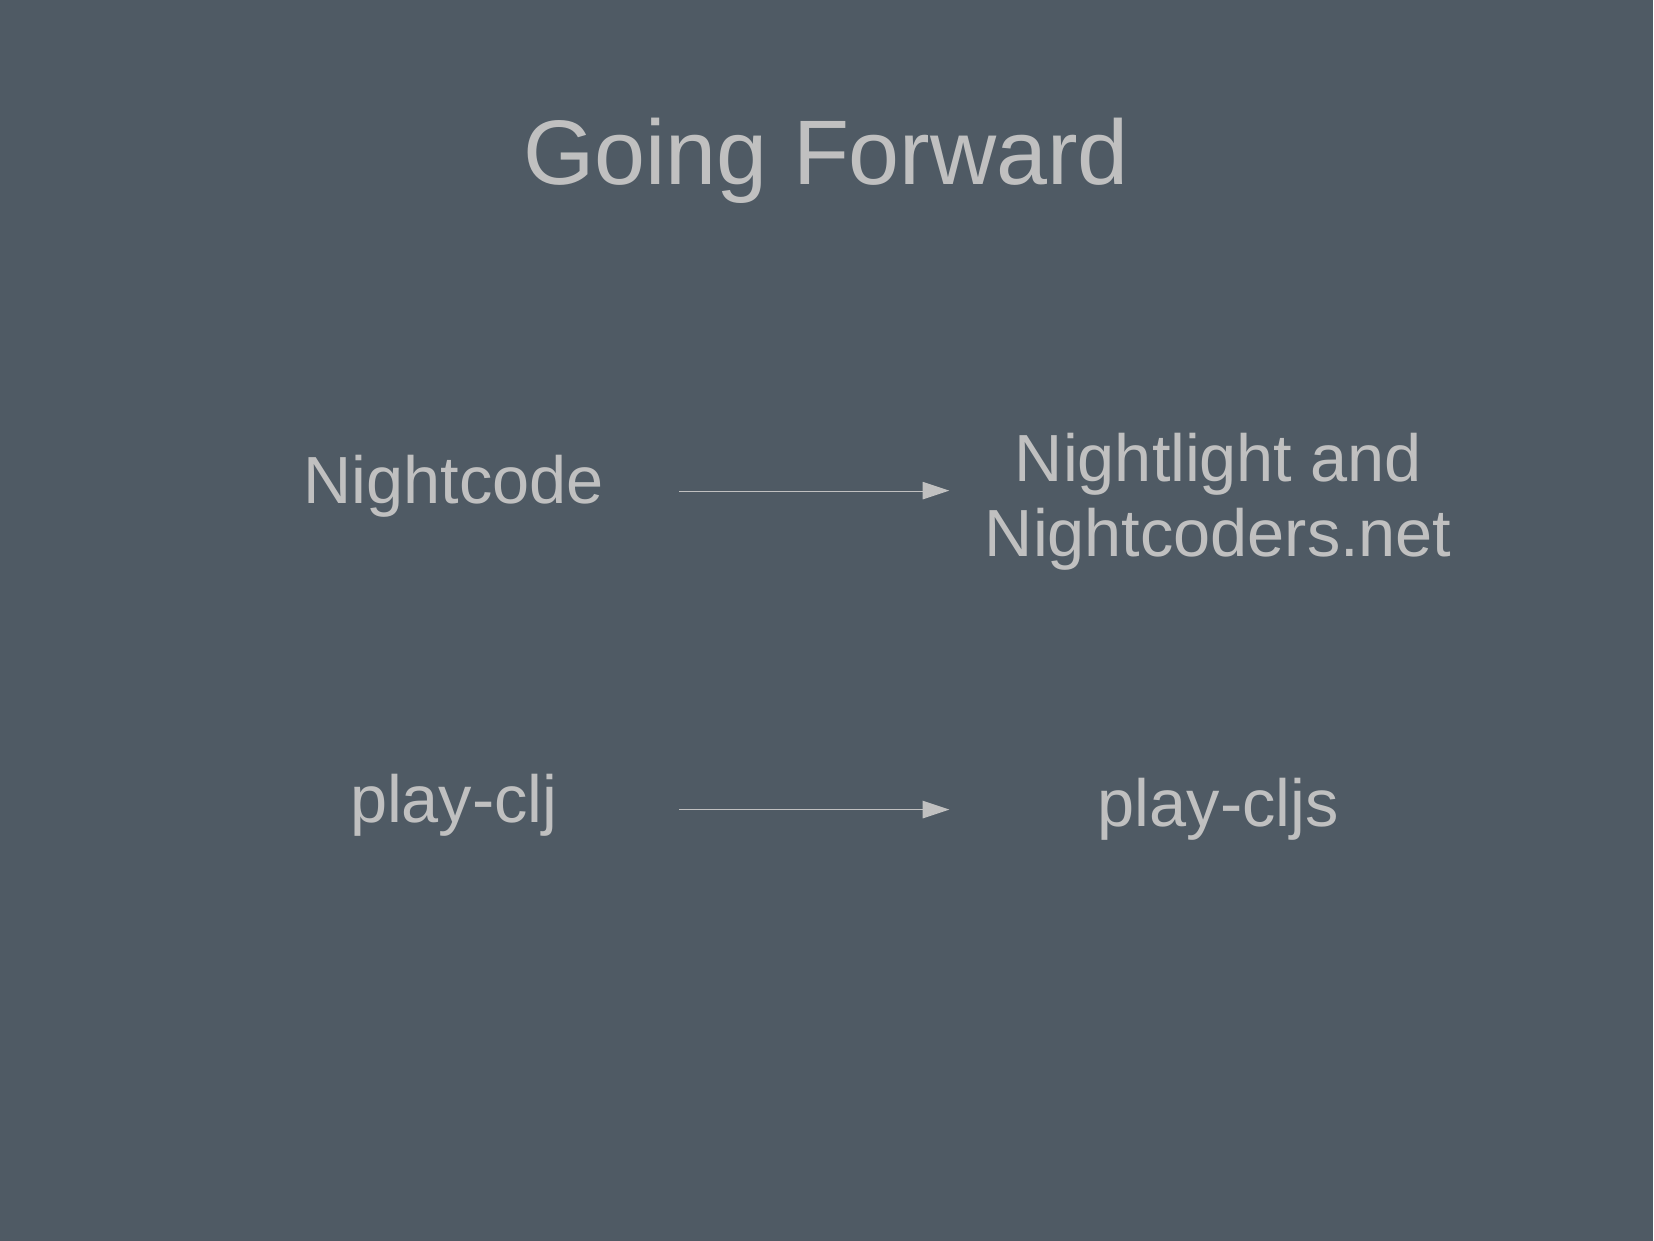

Going Forward
# Nightcode
Nightlight and
Nightcoders.net
play-cljs
play-clj